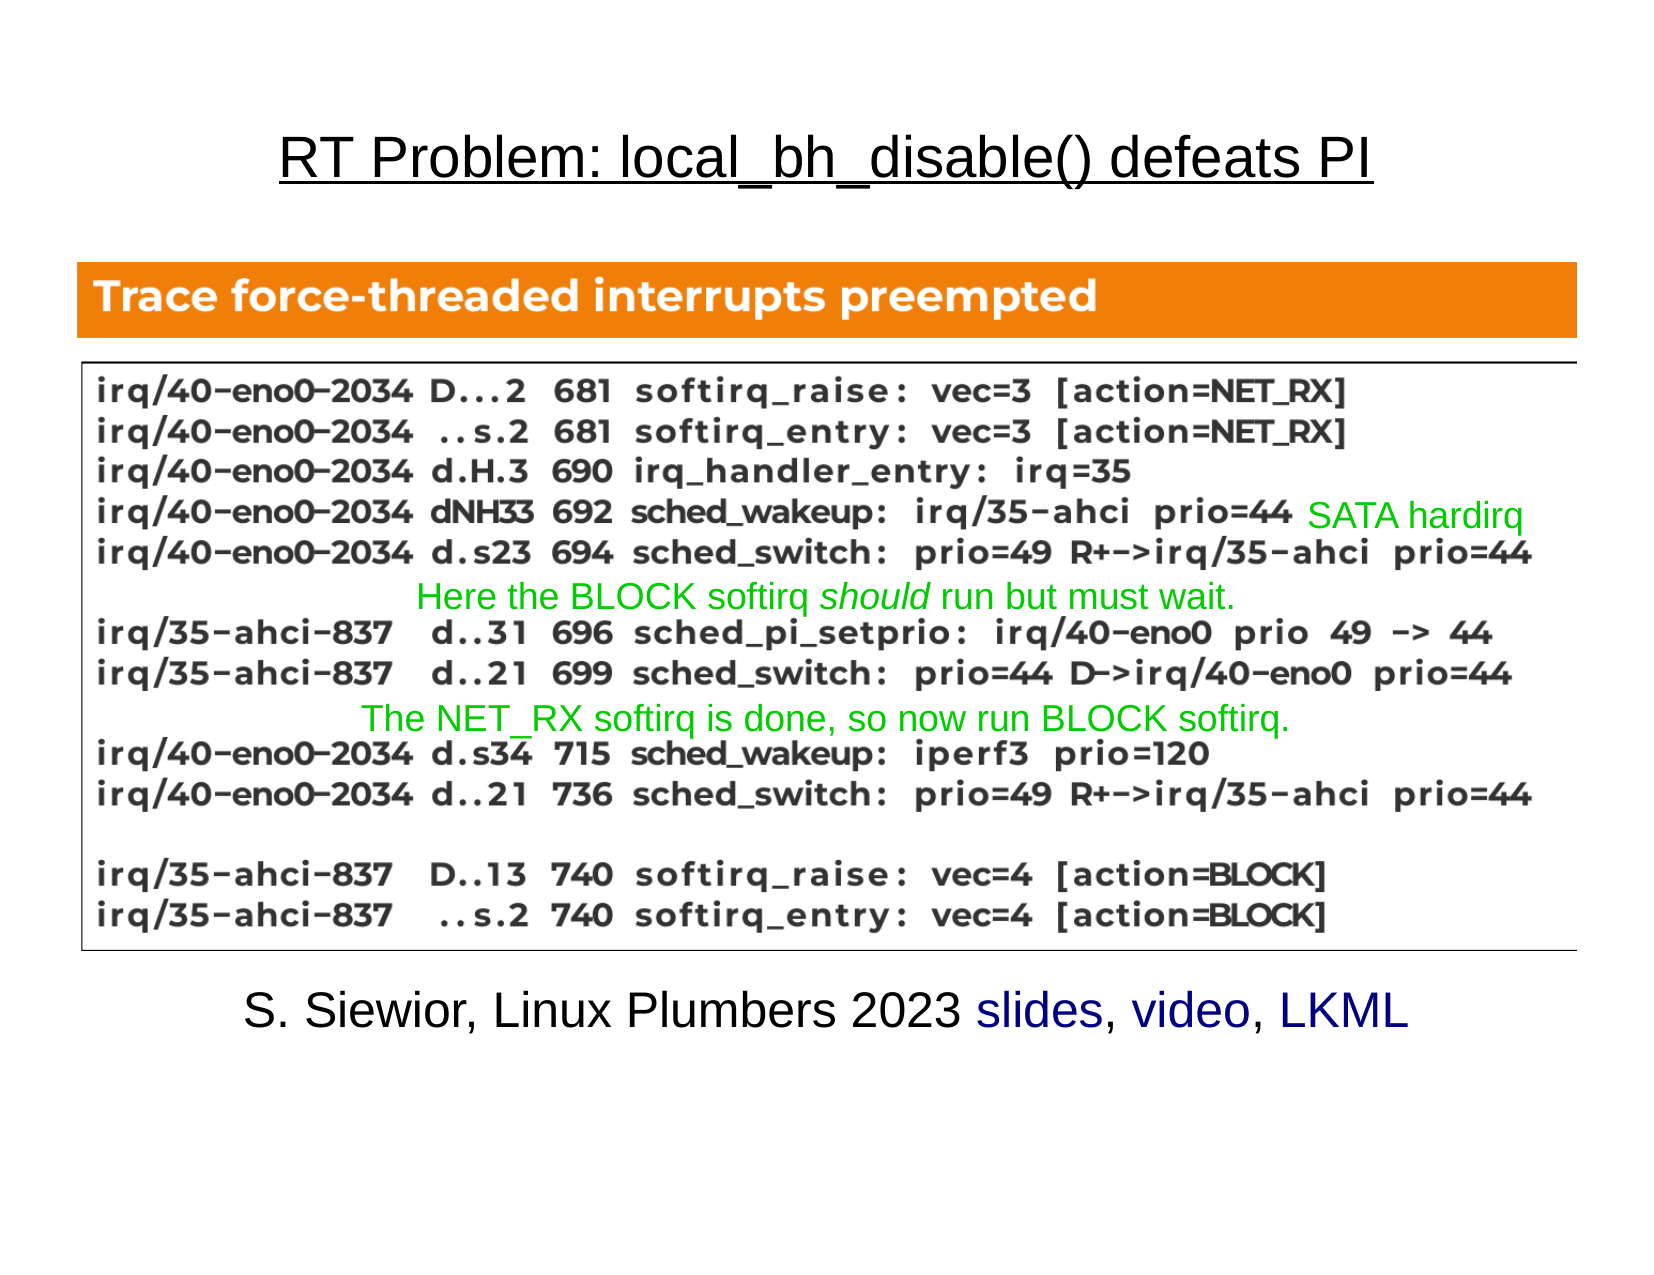

# RT Problem: local_bh_disable() defeats PI
SATA hardirq
Here the BLOCK softirq should run but must wait.
The NET_RX softirq is done, so now run BLOCK softirq.
S. Siewior, Linux Plumbers 2023 slides, video, LKML